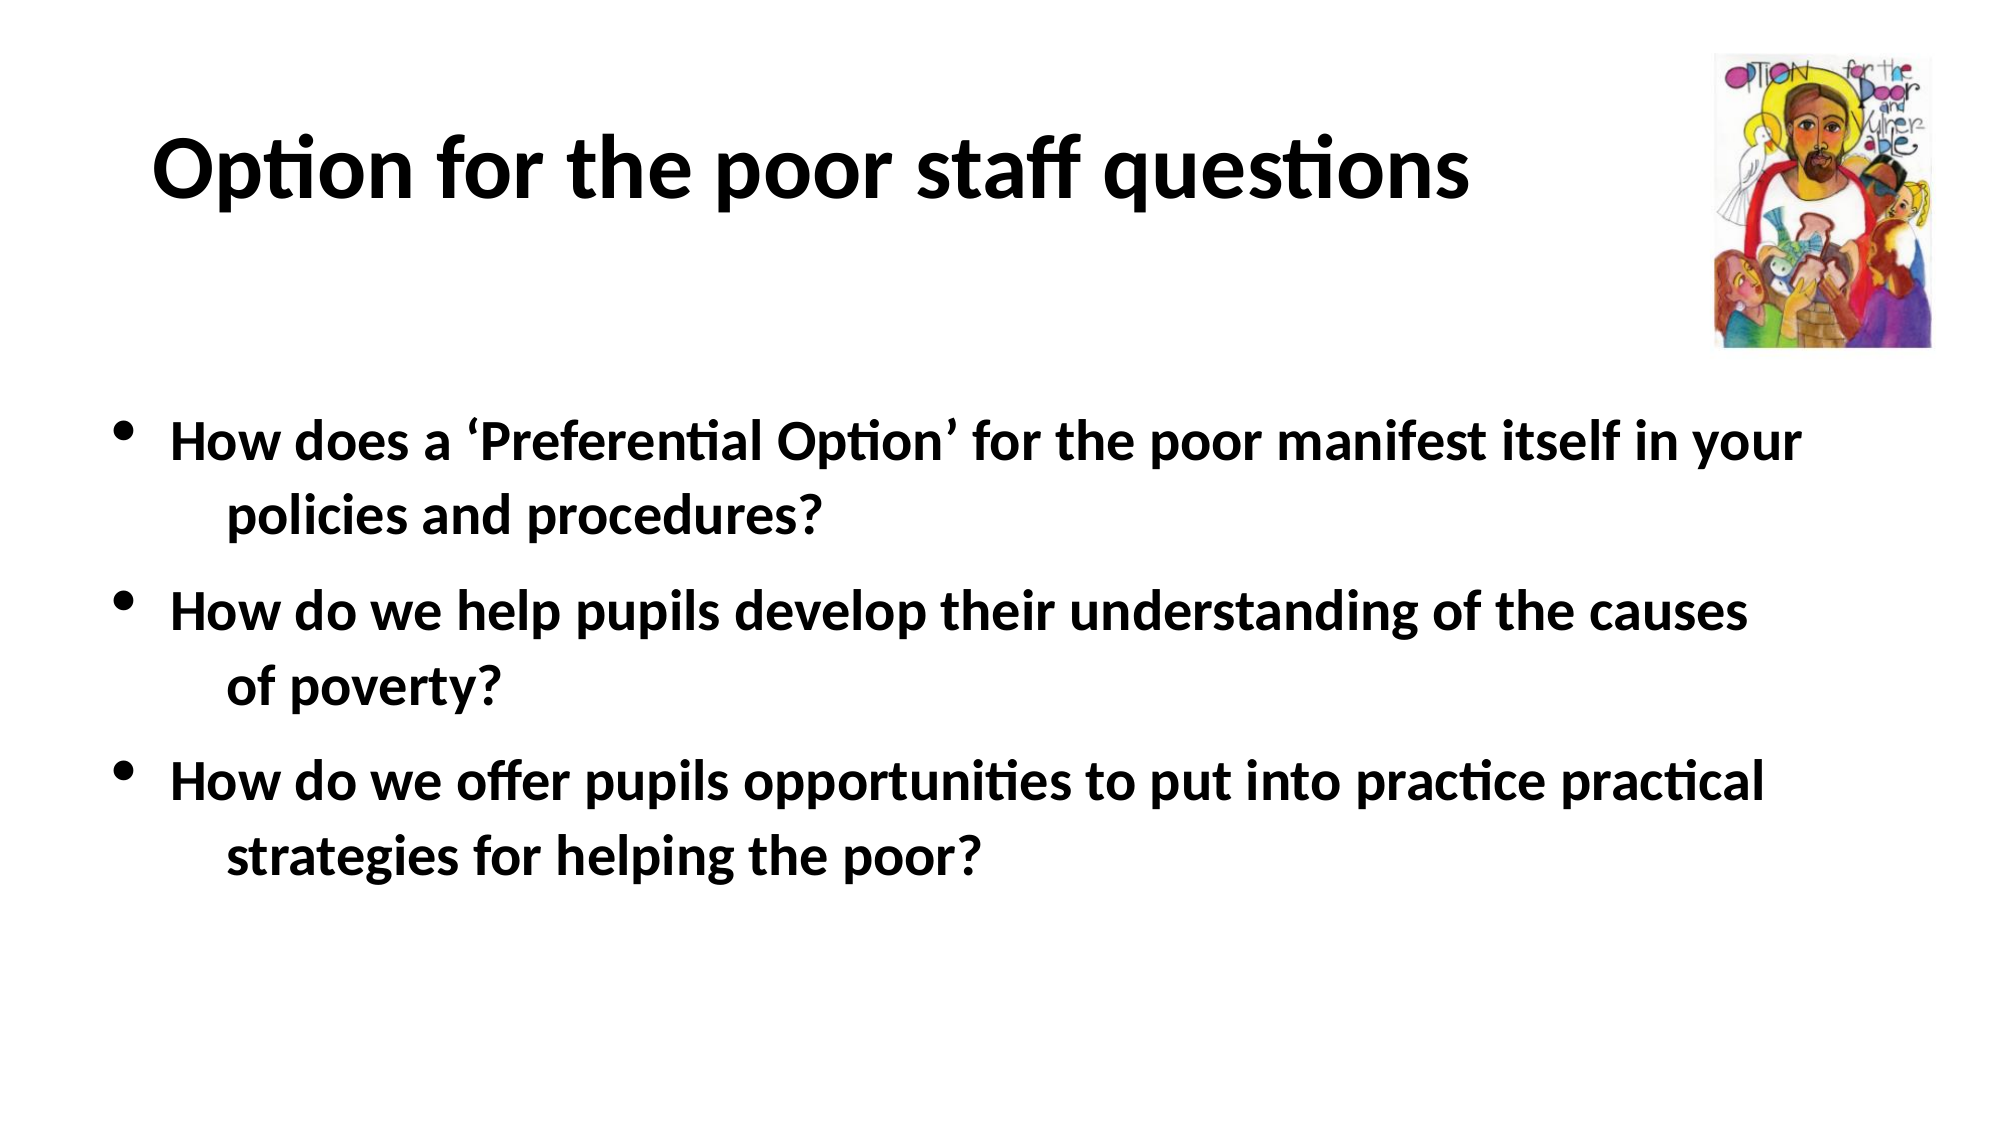

Option for the poor staff questions
# How does a ‘Preferential Option’ for the poor manifest itself in your policies and procedures?
How do we help pupils develop their understanding of the causes of poverty?
How do we offer pupils opportunities to put into practice practical strategies for helping the poor?